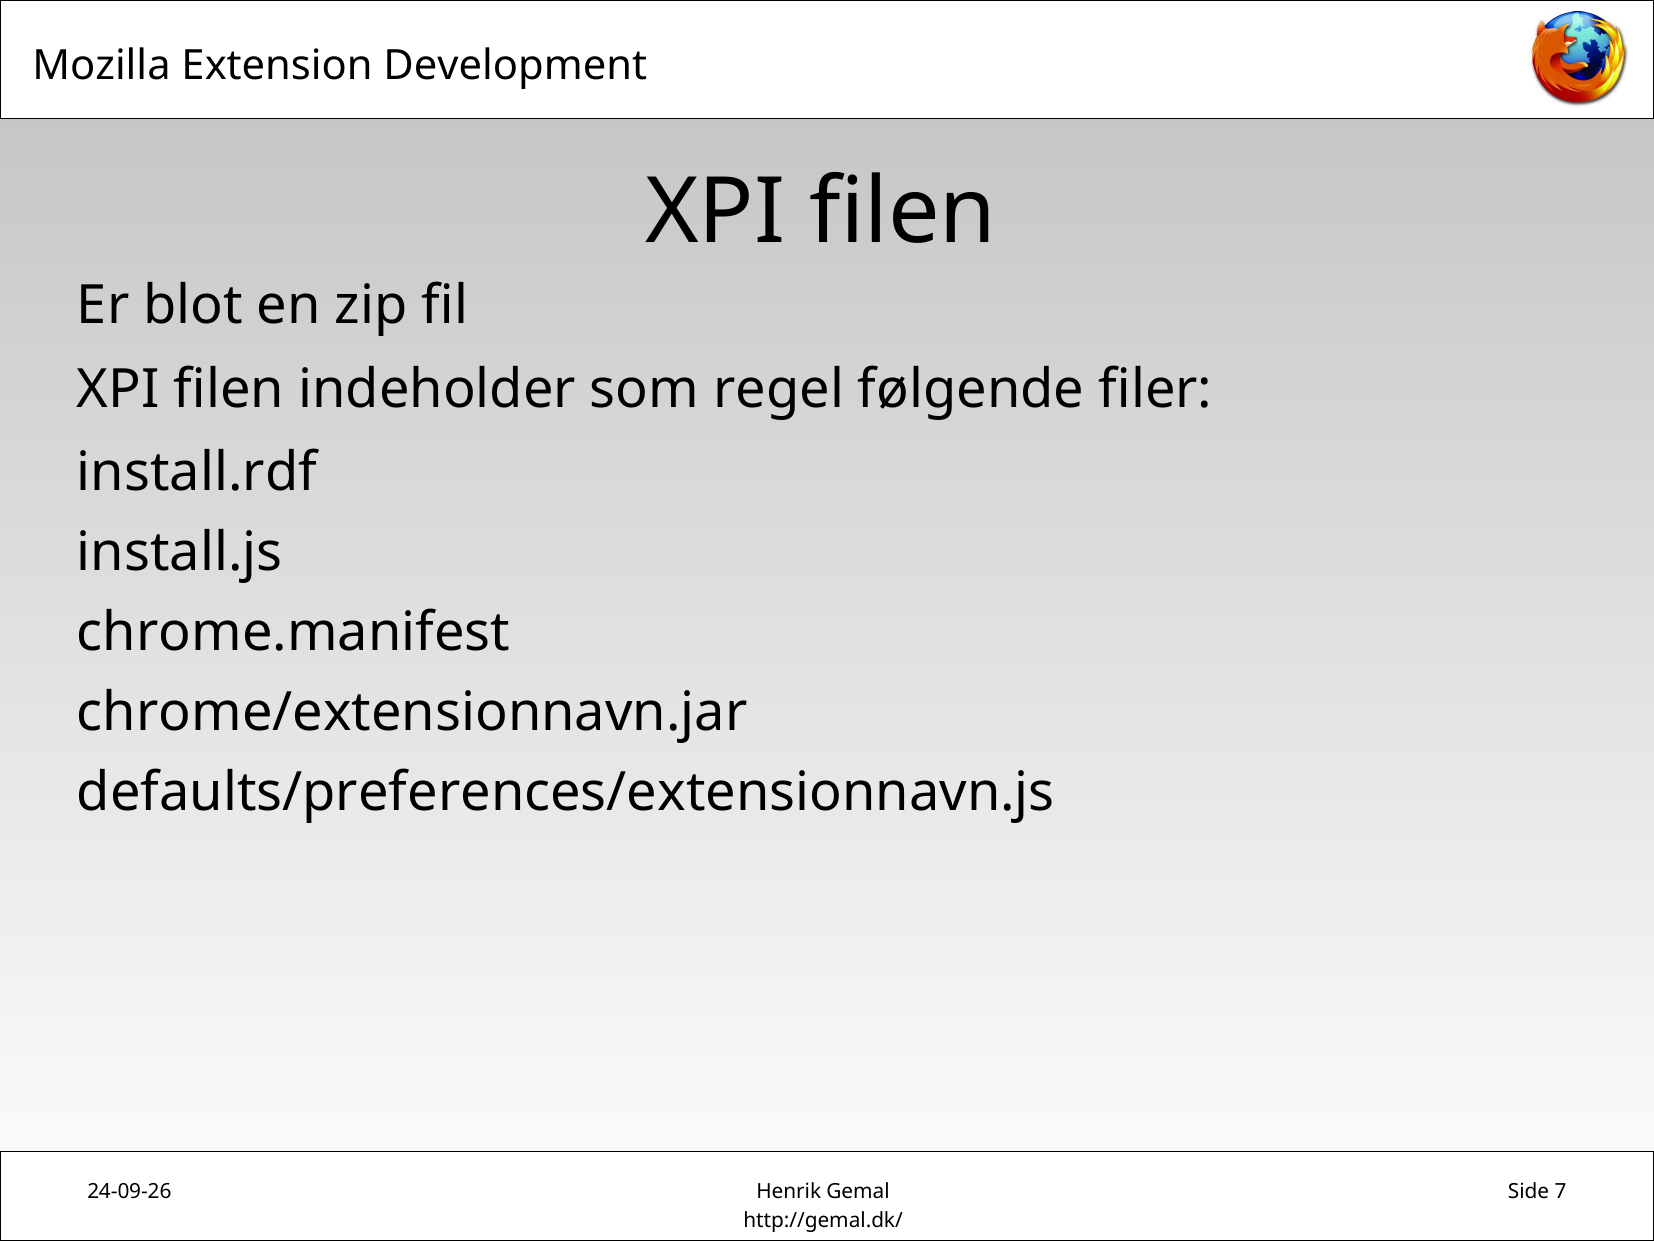

# XPI filen
Er blot en zip fil
XPI filen indeholder som regel følgende filer:
install.rdf
install.js
chrome.manifest
chrome/extensionnavn.jar
defaults/preferences/extensionnavn.js
7